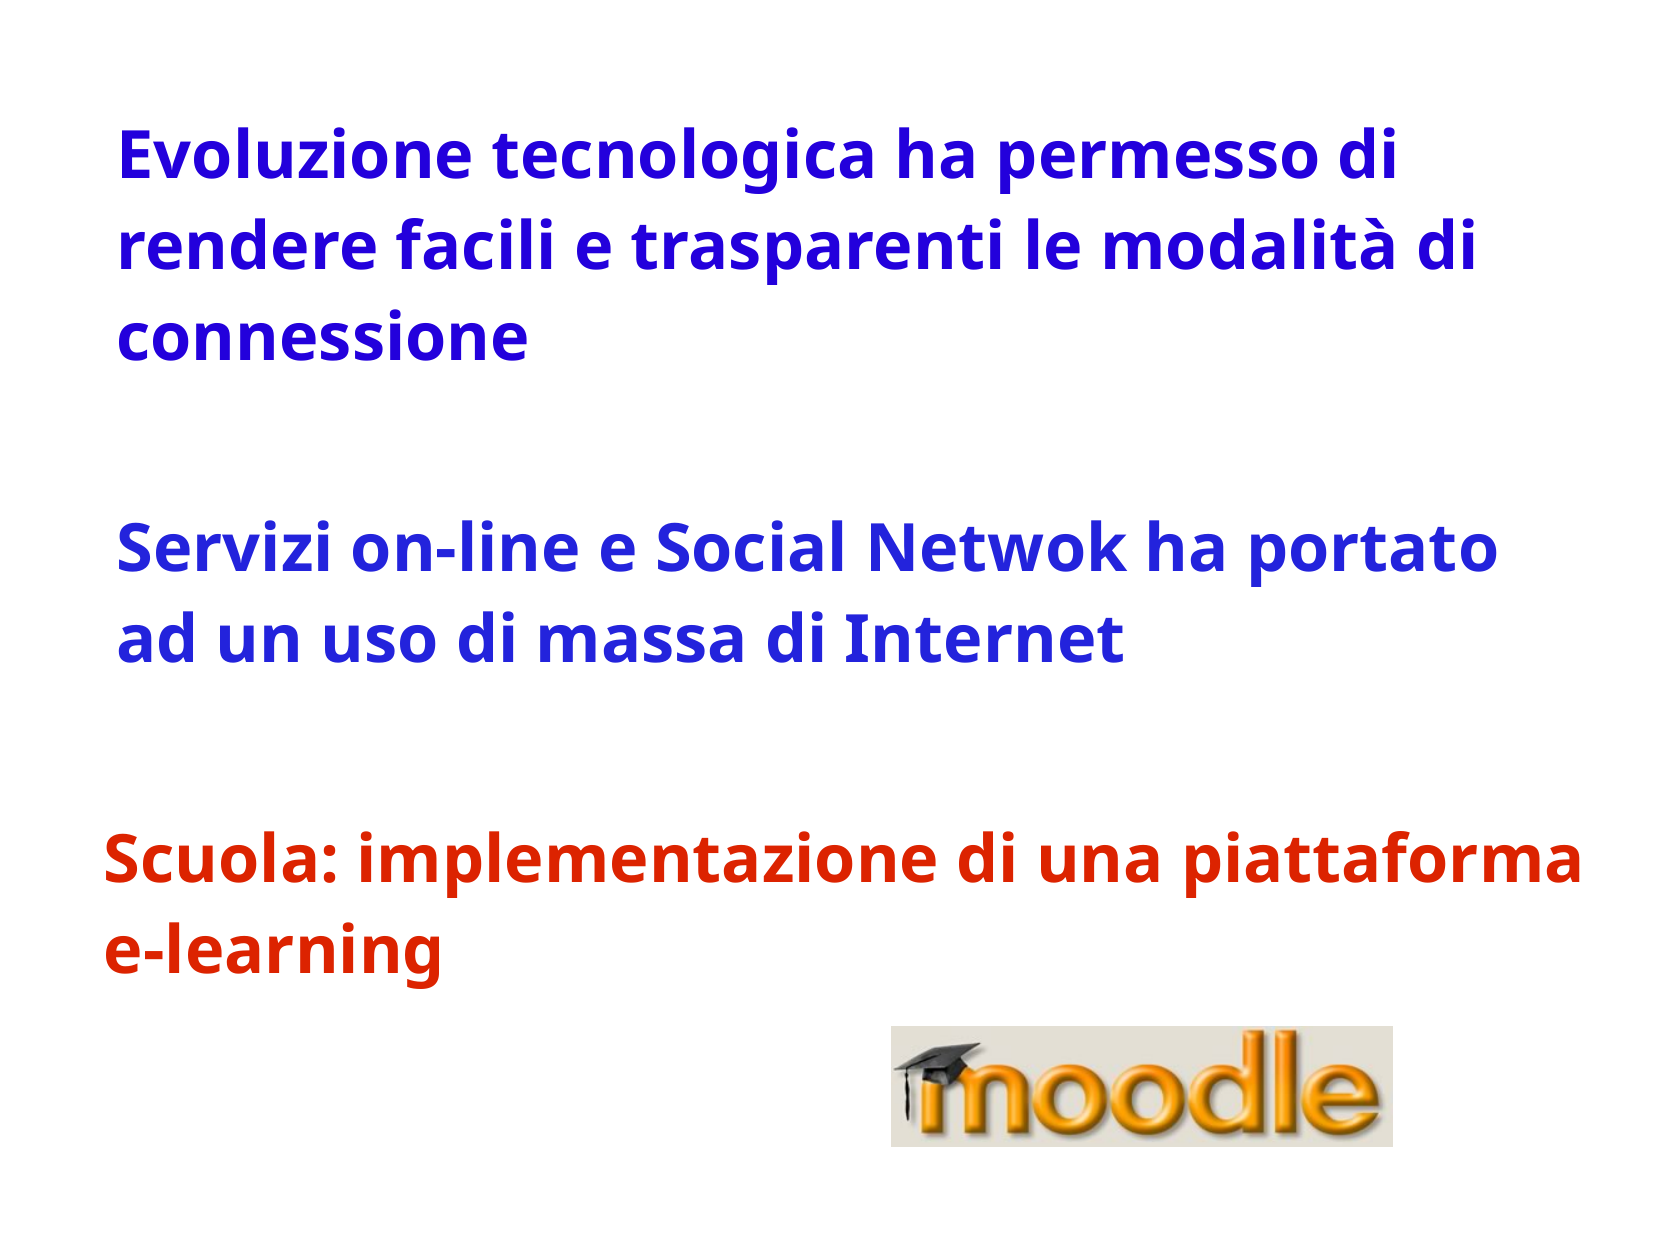

# Evoluzione tecnologica ha permesso di rendere facili e trasparenti le modalità di connessione
Servizi on-line e Social Netwok ha portato ad un uso di massa di Internet
Scuola: implementazione di una piattaforma e-learning